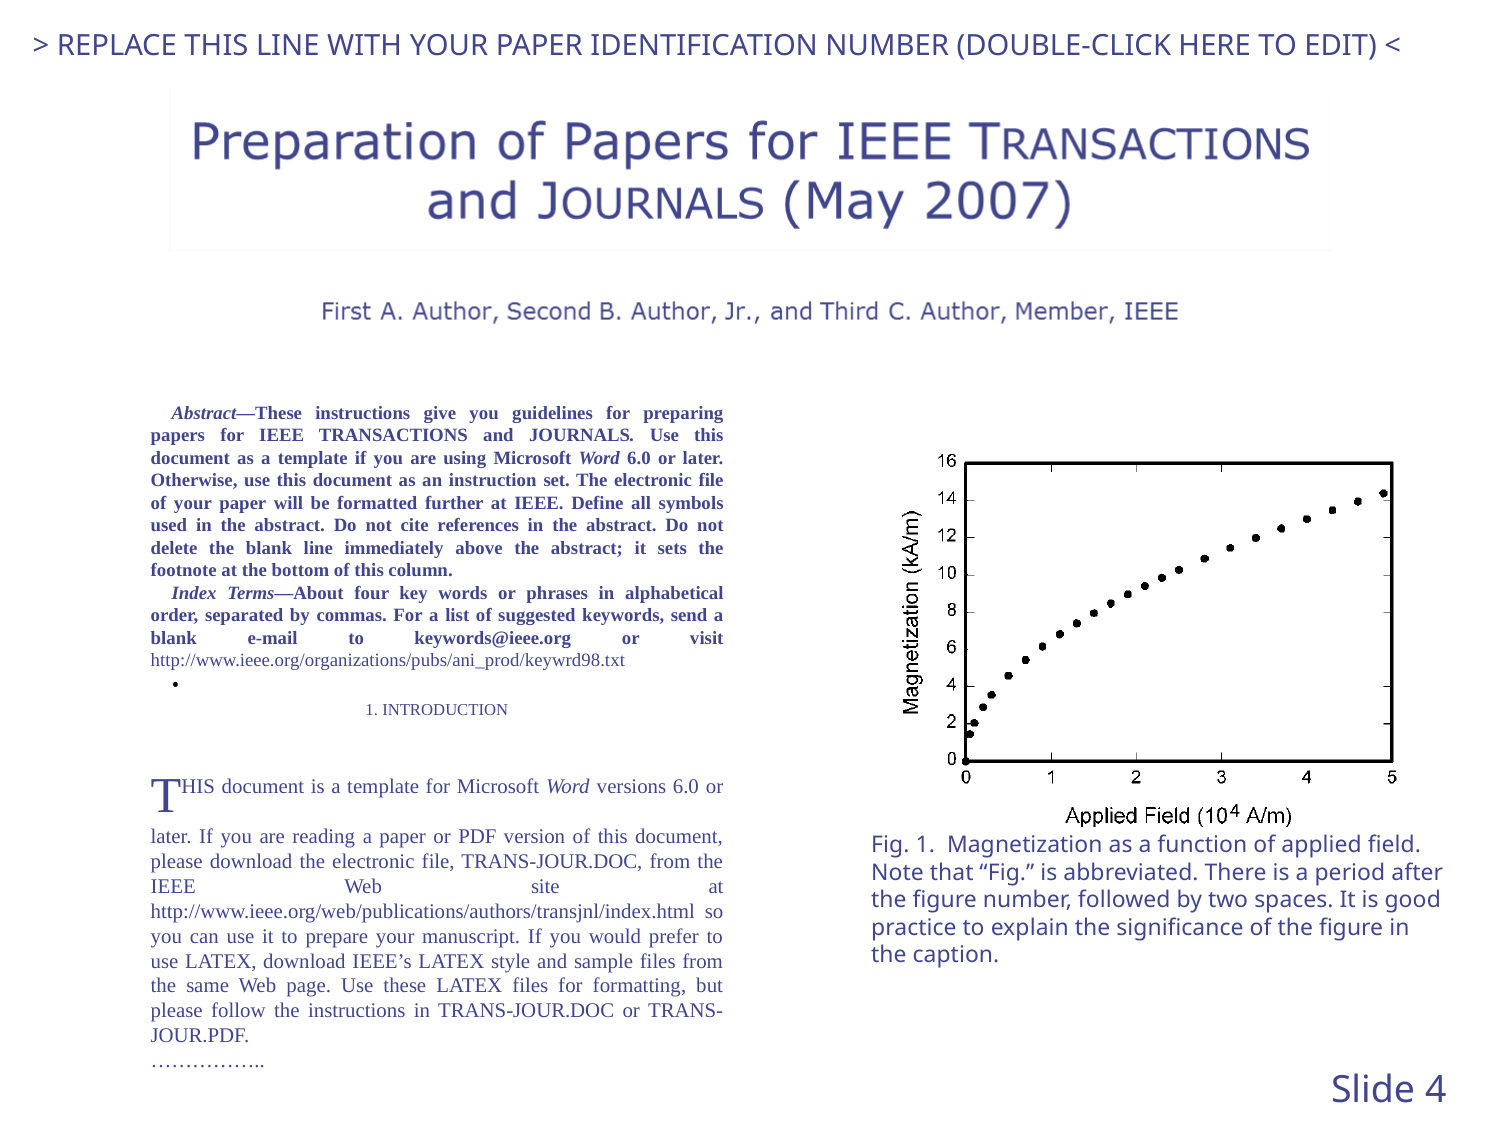

> REPLACE THIS LINE WITH YOUR PAPER IDENTIFICATION NUMBER (DOUBLE-CLICK HERE TO EDIT) <
Abstract—These instructions give you guidelines for preparing papers for IEEE TRANSACTIONS and JOURNALS. Use this document as a template if you are using Microsoft Word 6.0 or later. Otherwise, use this document as an instruction set. The electronic file of your paper will be formatted further at IEEE. Define all symbols used in the abstract. Do not cite references in the abstract. Do not delete the blank line immediately above the abstract; it sets the footnote at the bottom of this column.
Index Terms—About four key words or phrases in alphabetical order, separated by commas. For a list of suggested keywords, send a blank e-mail to keywords@ieee.org or visit http://www.ieee.org/organizations/pubs/ani_prod/keywrd98.txt
1. INTRODUCTION
THIS document is a template for Microsoft Word versions 6.0 or later. If you are reading a paper or PDF version of this document, please download the electronic file, TRANS-JOUR.DOC, from the IEEE Web site at http://www.ieee.org/web/publications/authors/transjnl/index.html so you can use it to prepare your manuscript. If you would prefer to use LATEX, download IEEE’s LATEX style and sample files from the same Web page. Use these LATEX files for formatting, but please follow the instructions in TRANS-JOUR.DOC or TRANS-JOUR.PDF.
……………..
Fig. 1. Magnetization as a function of applied field. Note that “Fig.” is abbreviated. There is a period after the figure number, followed by two spaces. It is good practice to explain the significance of the figure in the caption.